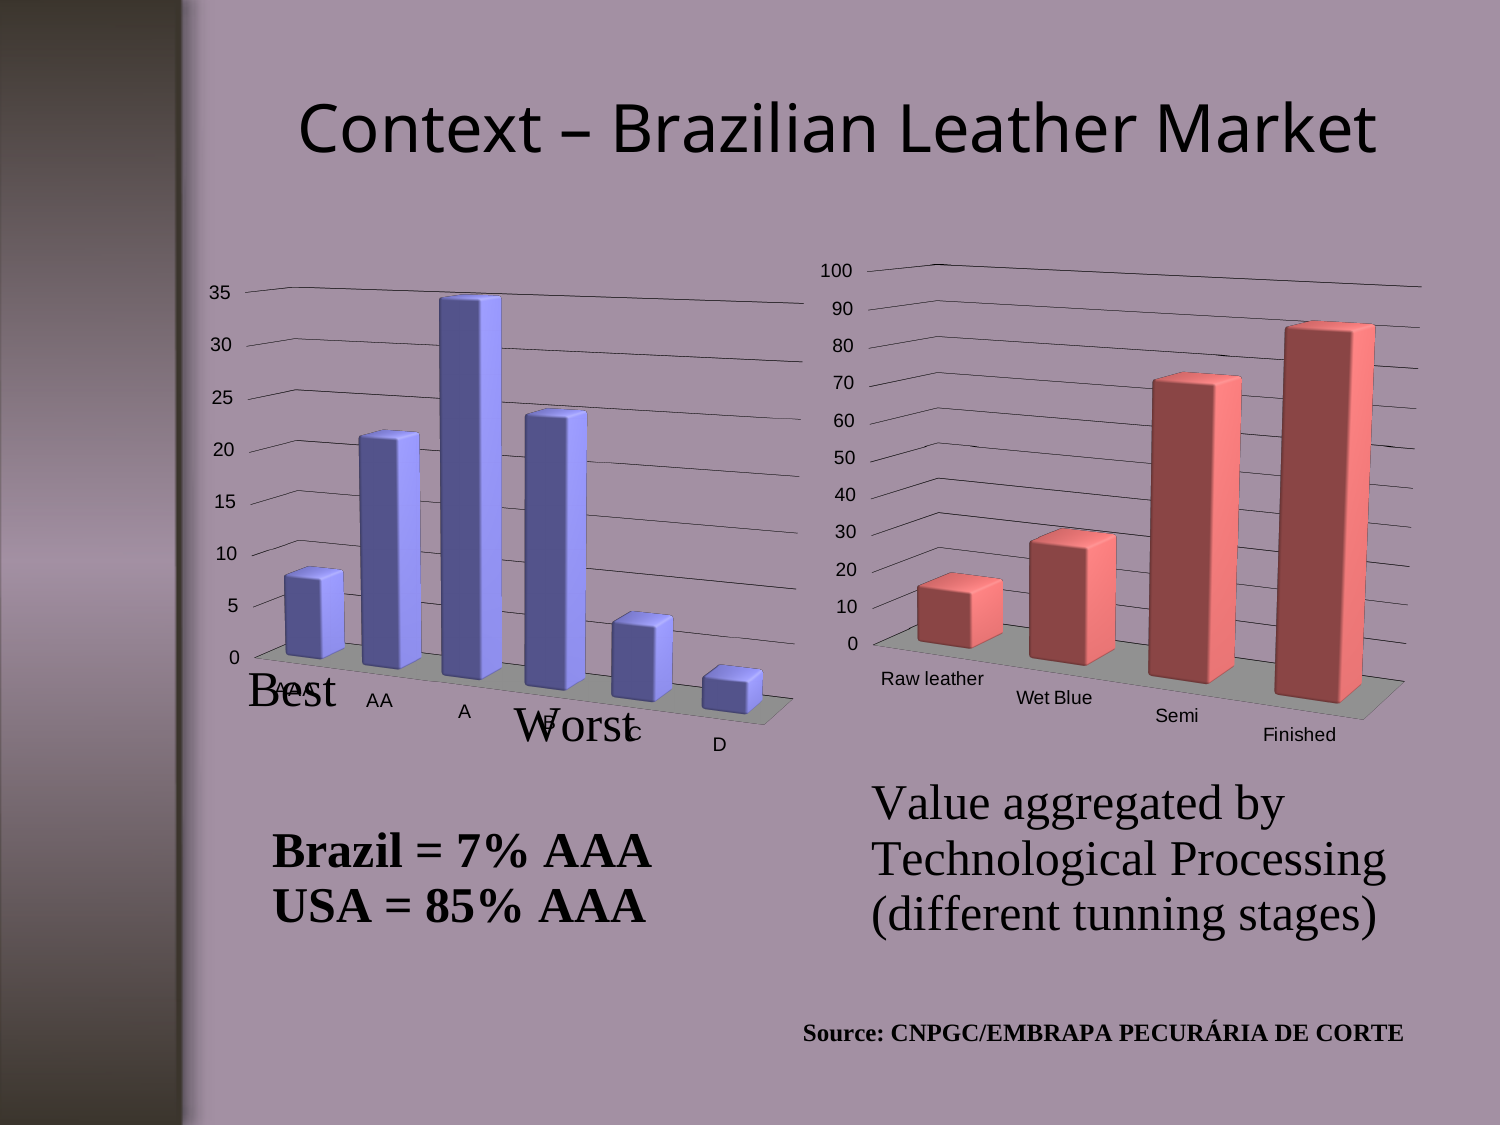

# Context – Brazilian Leather Market
[unsupported chart]
[unsupported chart]
Best
Worst
Value aggregated by
Technological Processing
(different tunning stages)
Brazil = 7% AAA
USA = 85% AAA
Source: CNPGC/EMBRAPA PECURÁRIA DE CORTE